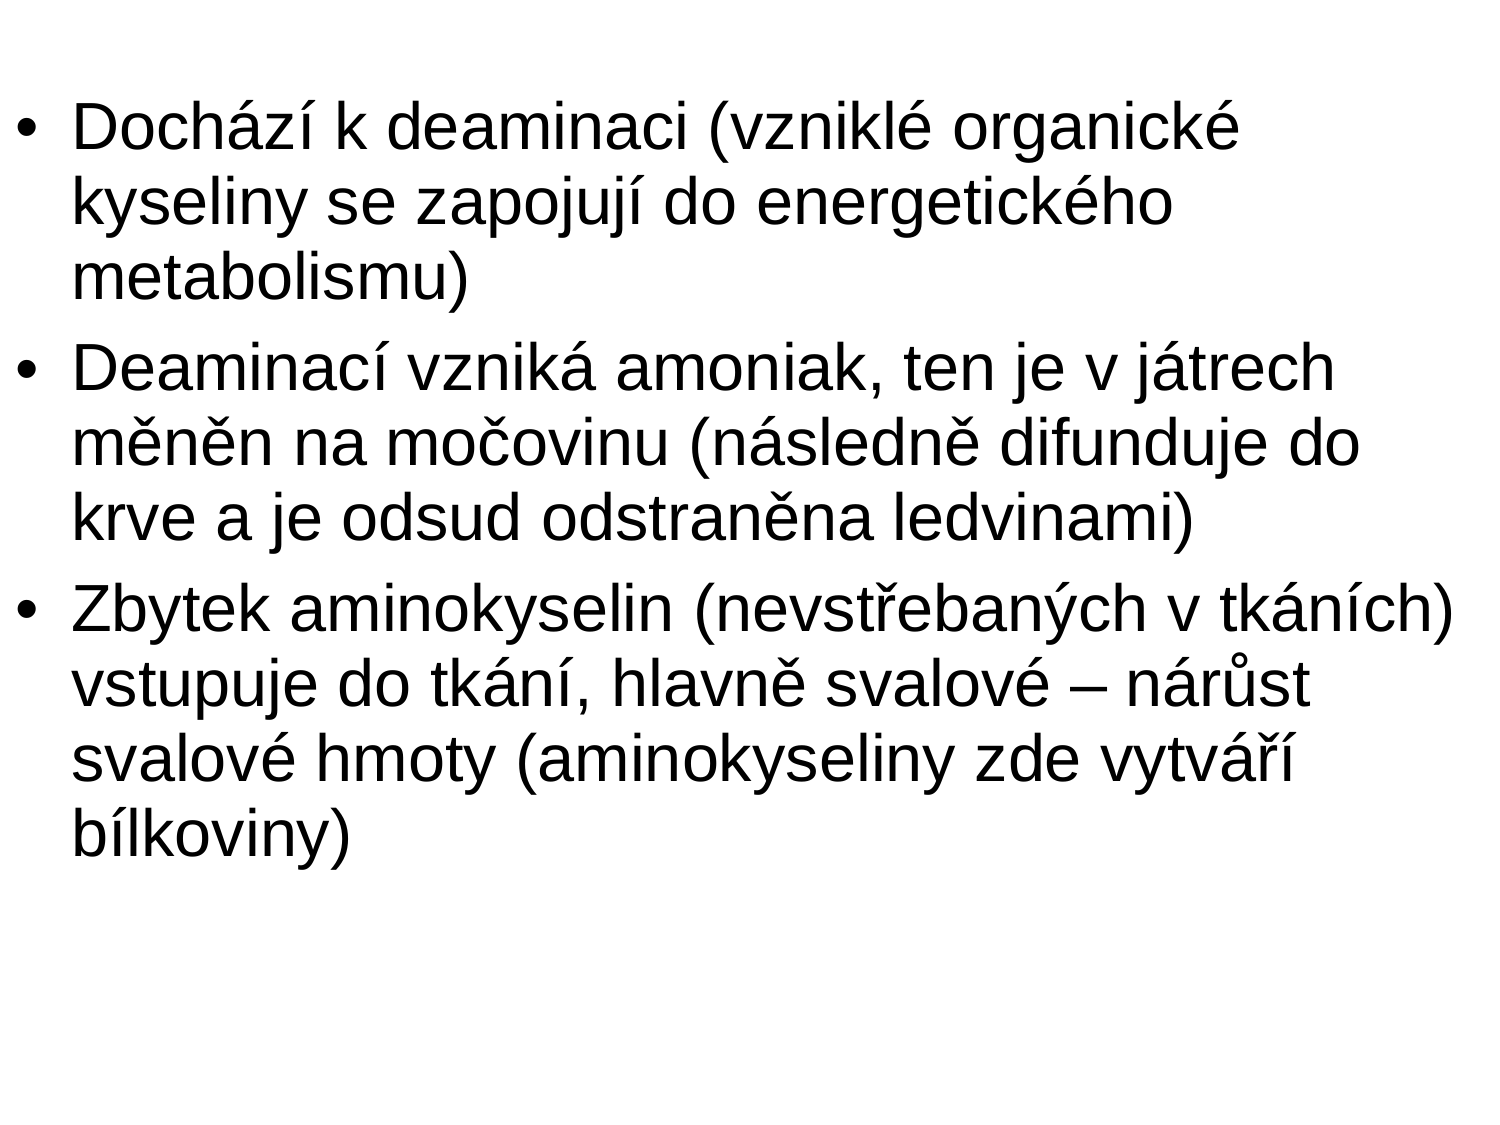

# Dochází k deaminaci (vzniklé organické kyseliny se zapojují do energetického metabolismu)
Deaminací vzniká amoniak, ten je v játrech měněn na močovinu (následně difunduje do krve a je odsud odstraněna ledvinami)
Zbytek aminokyselin (nevstřebaných v tkáních) vstupuje do tkání, hlavně svalové – nárůst svalové hmoty (aminokyseliny zde vytváří bílkoviny)